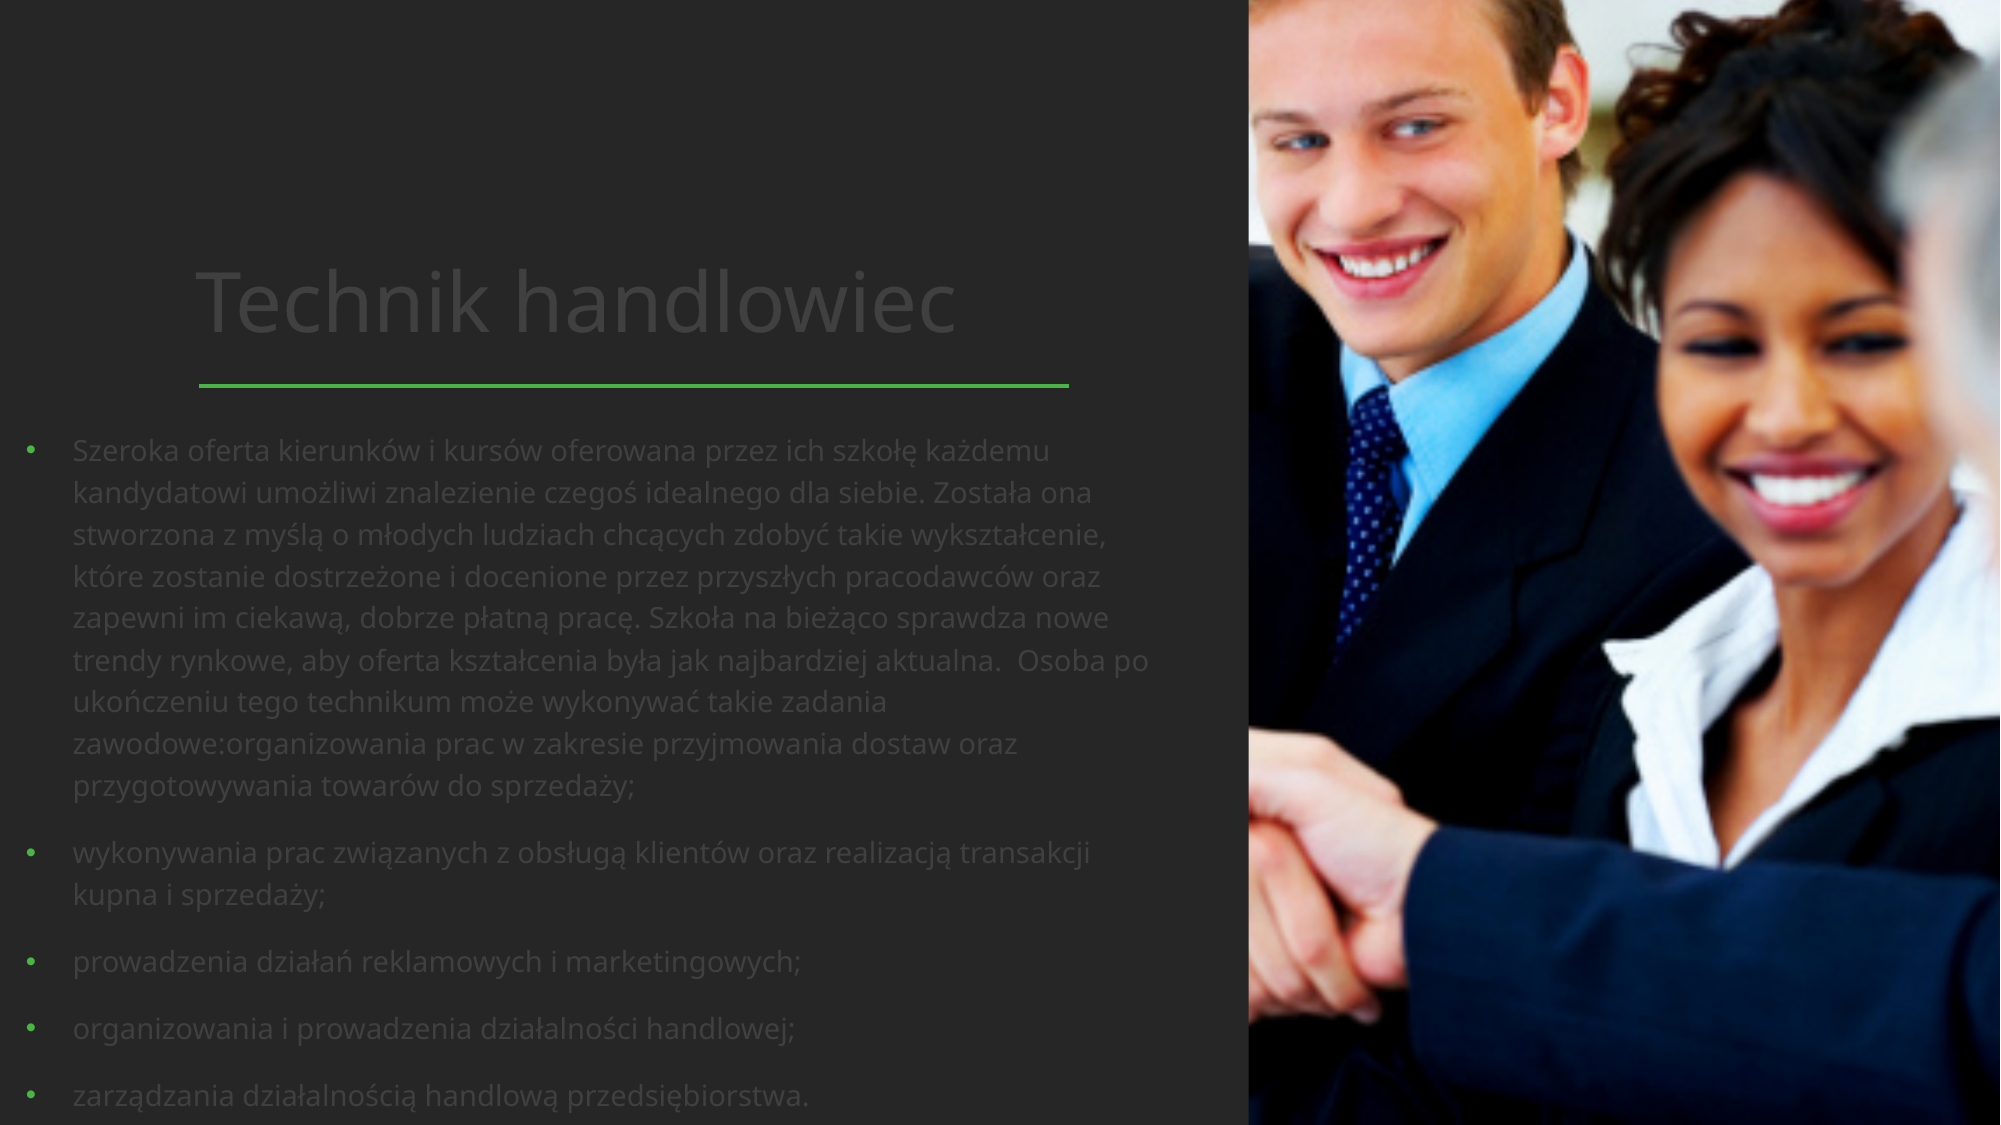

# Technik handlowiec
Szeroka oferta kierunków i kursów oferowana przez ich szkołę każdemu kandydatowi umożliwi znalezienie czegoś idealnego dla siebie. Została ona stworzona z myślą o młodych ludziach chcących zdobyć takie wykształcenie, które zostanie dostrzeżone i docenione przez przyszłych pracodawców oraz zapewni im ciekawą, dobrze płatną pracę. Szkoła na bieżąco sprawdza nowe trendy rynkowe, aby oferta kształcenia była jak najbardziej aktualna.  Osoba po ukończeniu tego technikum może wykonywać takie zadania zawodowe:organizowania prac w zakresie przyjmowania dostaw oraz przygotowywania towarów do sprzedaży;
wykonywania prac związanych z obsługą klientów oraz realizacją transakcji kupna i sprzedaży;
prowadzenia działań reklamowych i marketingowych;
organizowania i prowadzenia działalności handlowej;
zarządzania działalnością handlową przedsiębiorstwa.